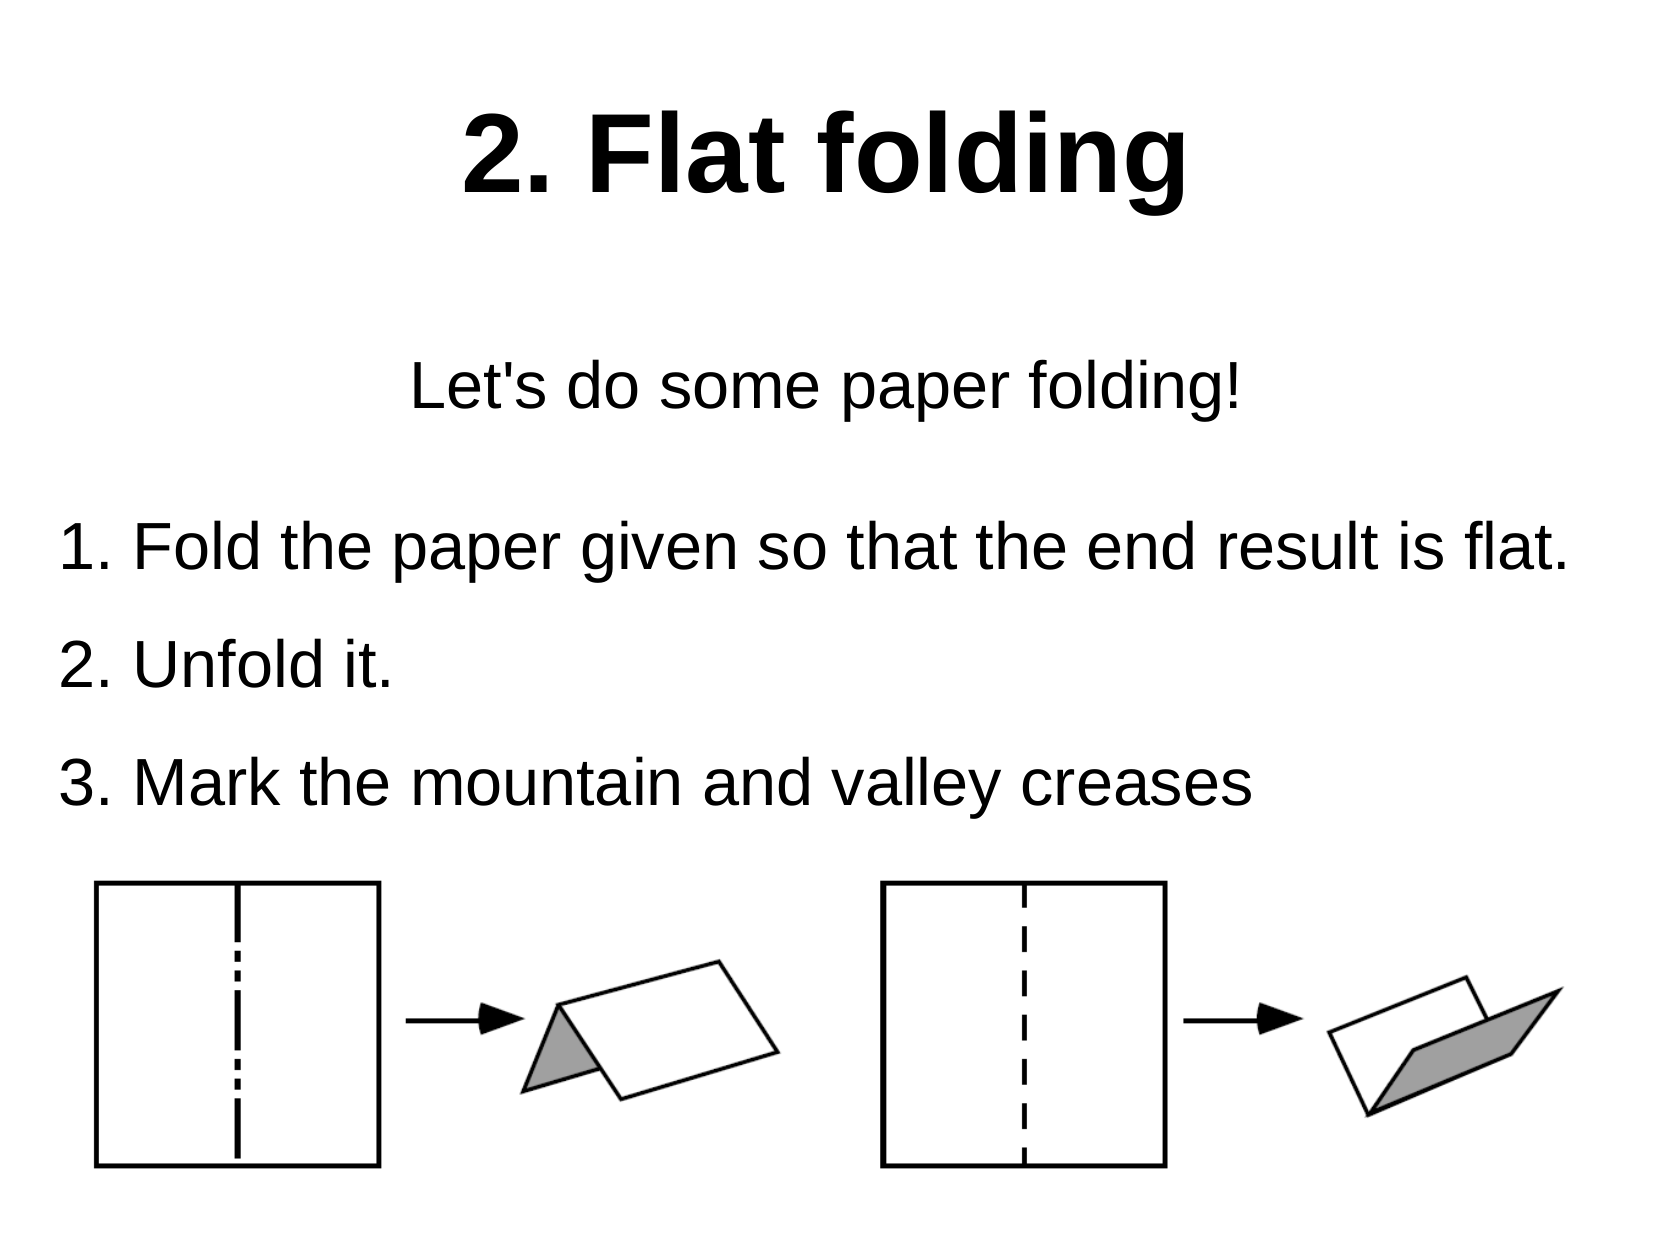

# 2. Flat folding
Let's do some paper folding!
1. Fold the paper given so that the end result is flat.
2. Unfold it.
3. Mark the mountain and valley creases